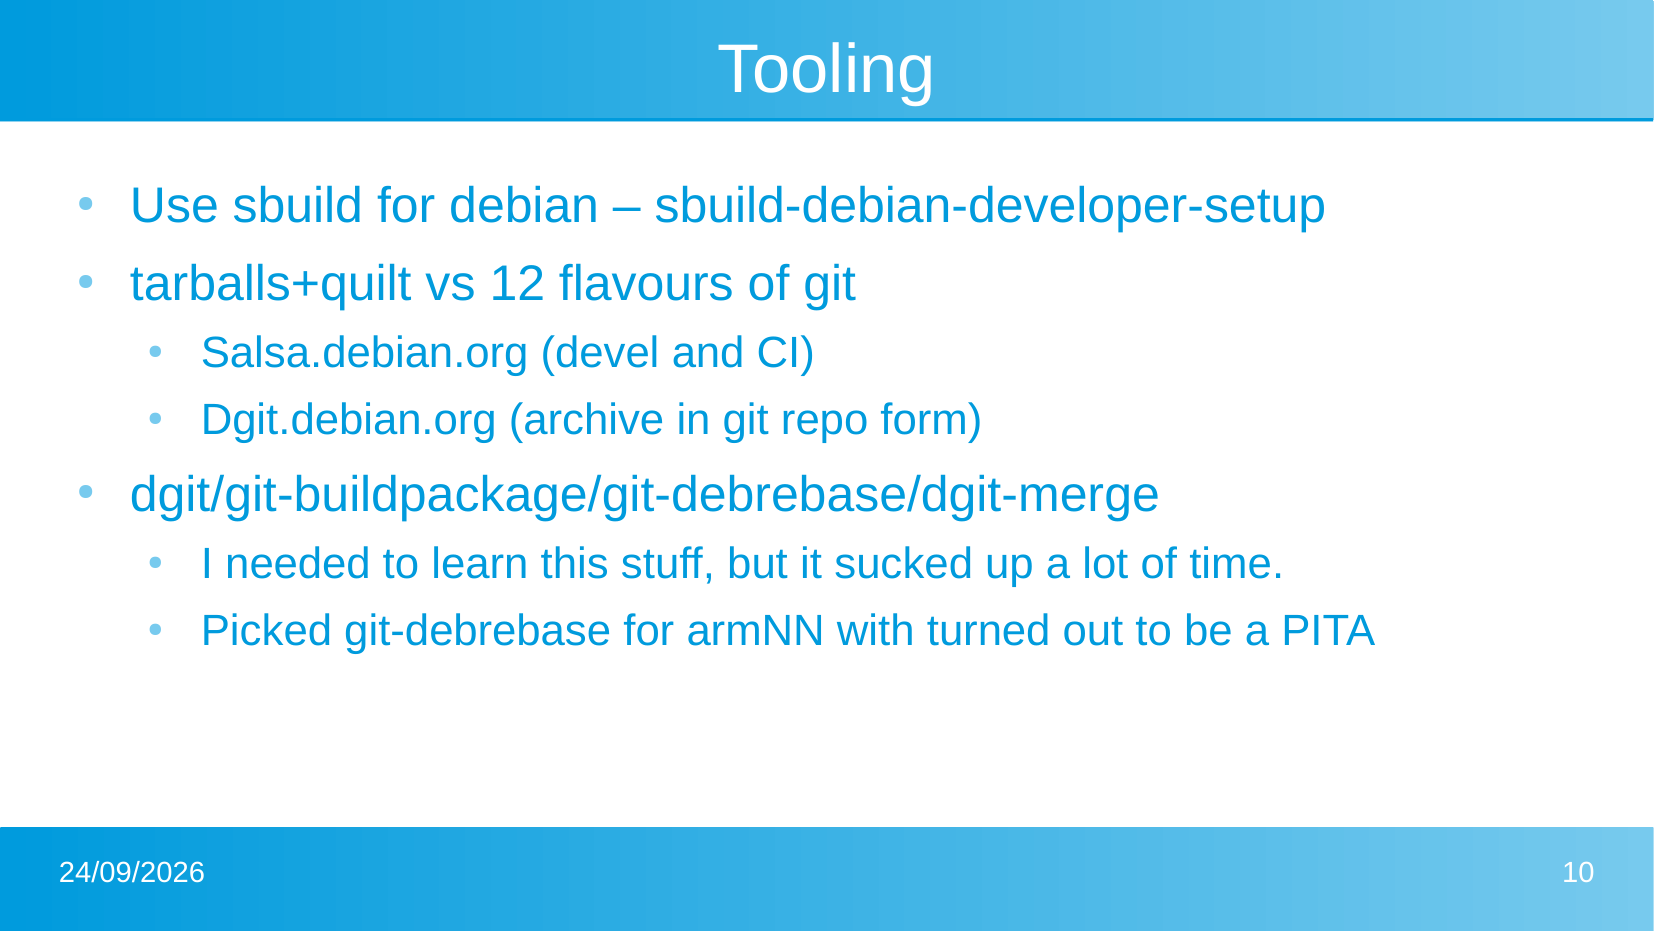

# Tooling
Use sbuild for debian – sbuild-debian-developer-setup
tarballs+quilt vs 12 flavours of git
Salsa.debian.org (devel and CI)
Dgit.debian.org (archive in git repo form)
dgit/git-buildpackage/git-debrebase/dgit-merge
I needed to learn this stuff, but it sucked up a lot of time.
Picked git-debrebase for armNN with turned out to be a PITA
10